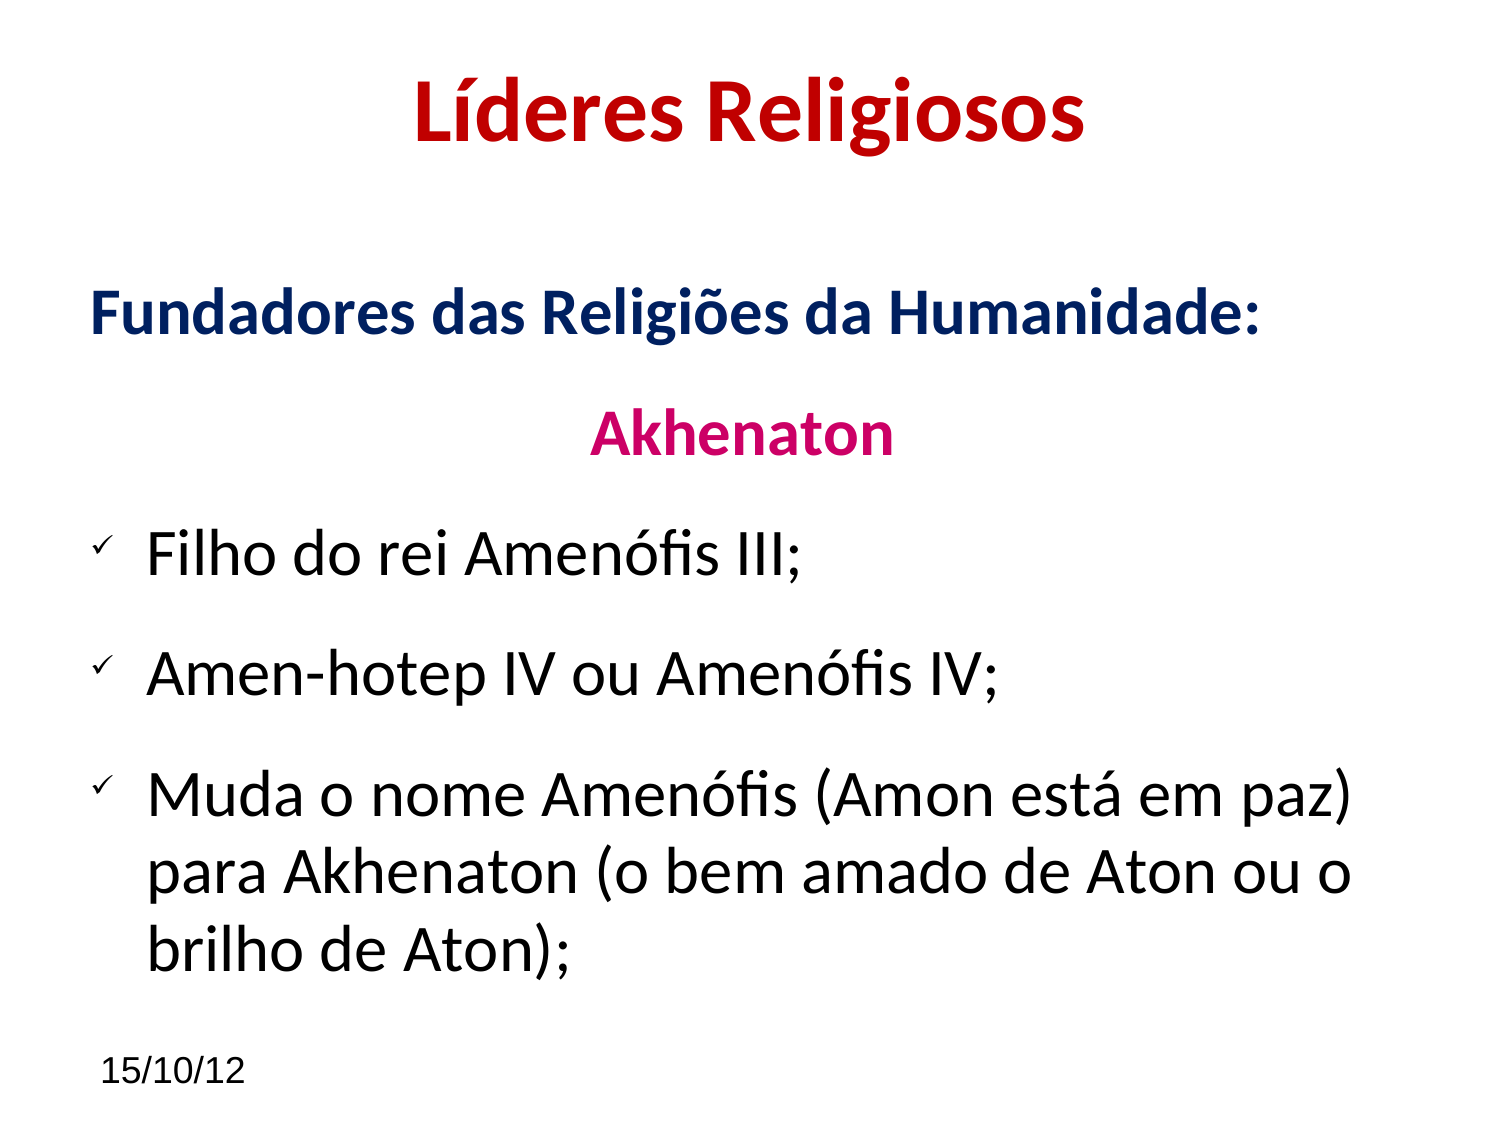

# Líderes Religiosos
Fundadores das Religiões da Humanidade:
Akhenaton
Filho do rei Amenófis III;
Amen-hotep IV ou Amenófis IV;
Muda o nome Amenófis (Amon está em paz) para Akhenaton (o bem amado de Aton ou o brilho de Aton);